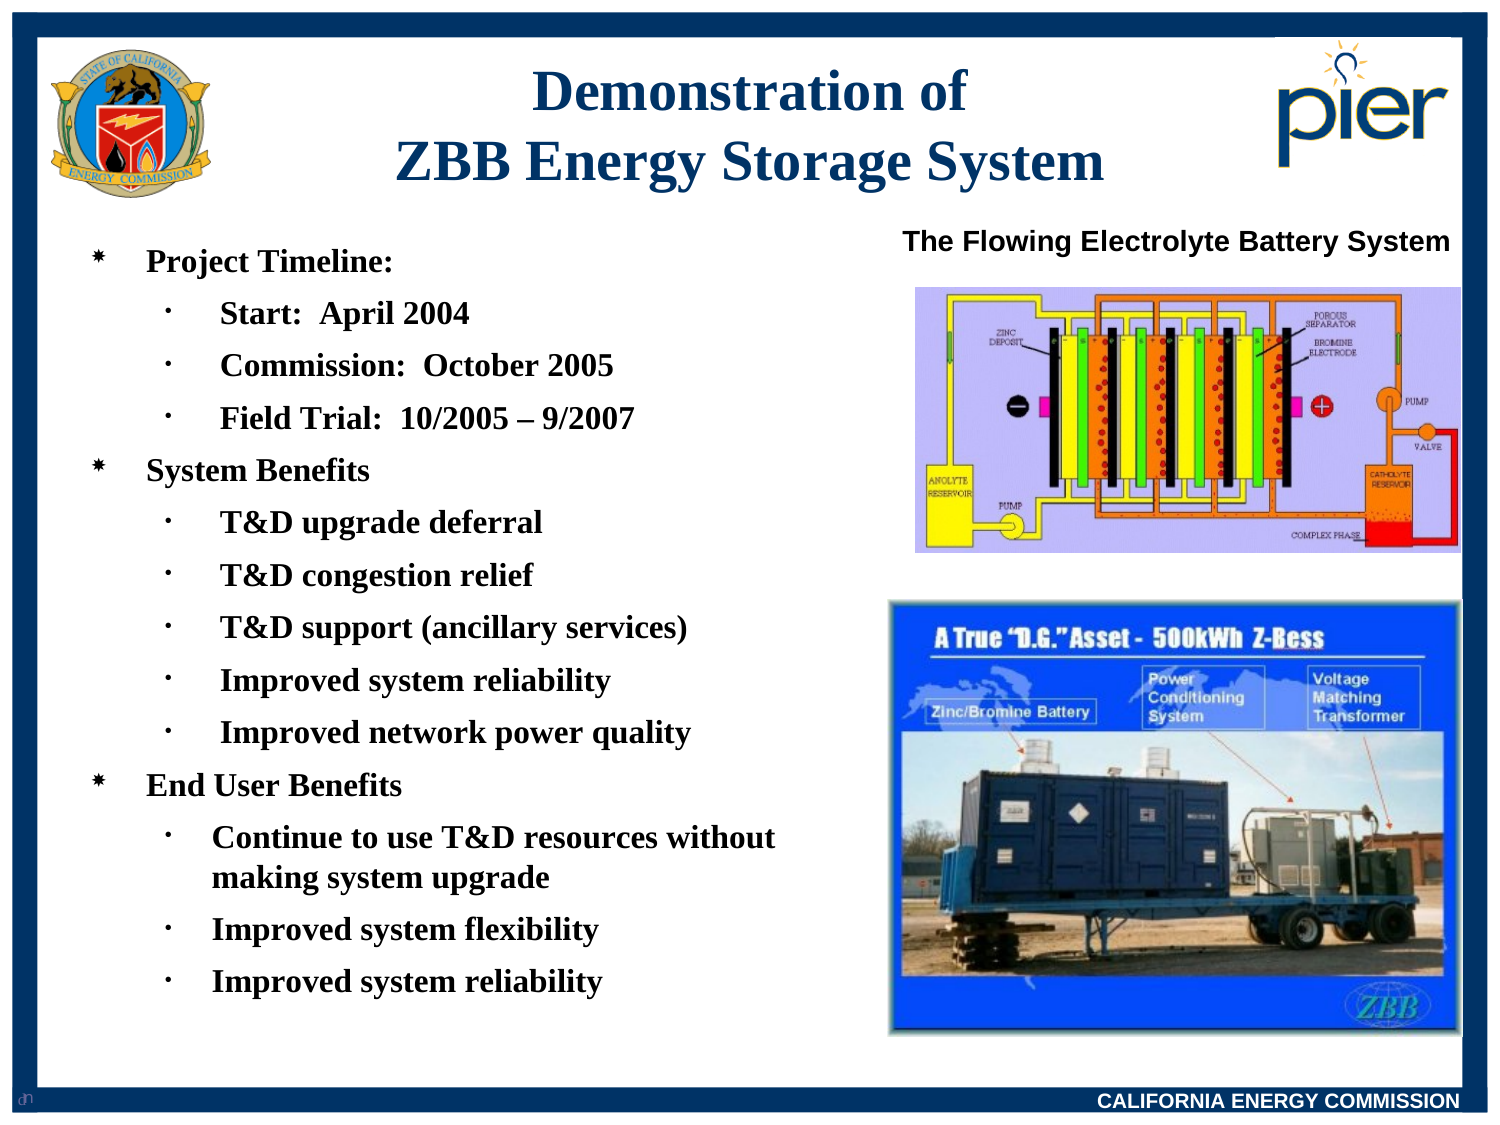

# Demonstration of ZBB Energy Storage System
The Flowing Electrolyte Battery System
Project Timeline:
 Start: April 2004
 Commission: October 2005
 Field Trial: 10/2005 – 9/2007
System Benefits
 T&D upgrade deferral
 T&D congestion relief
 T&D support (ancillary services)
 Improved system reliability
 Improved network power quality
End User Benefits
Continue to use T&D resources without making system upgrade
Improved system flexibility
Improved system reliability